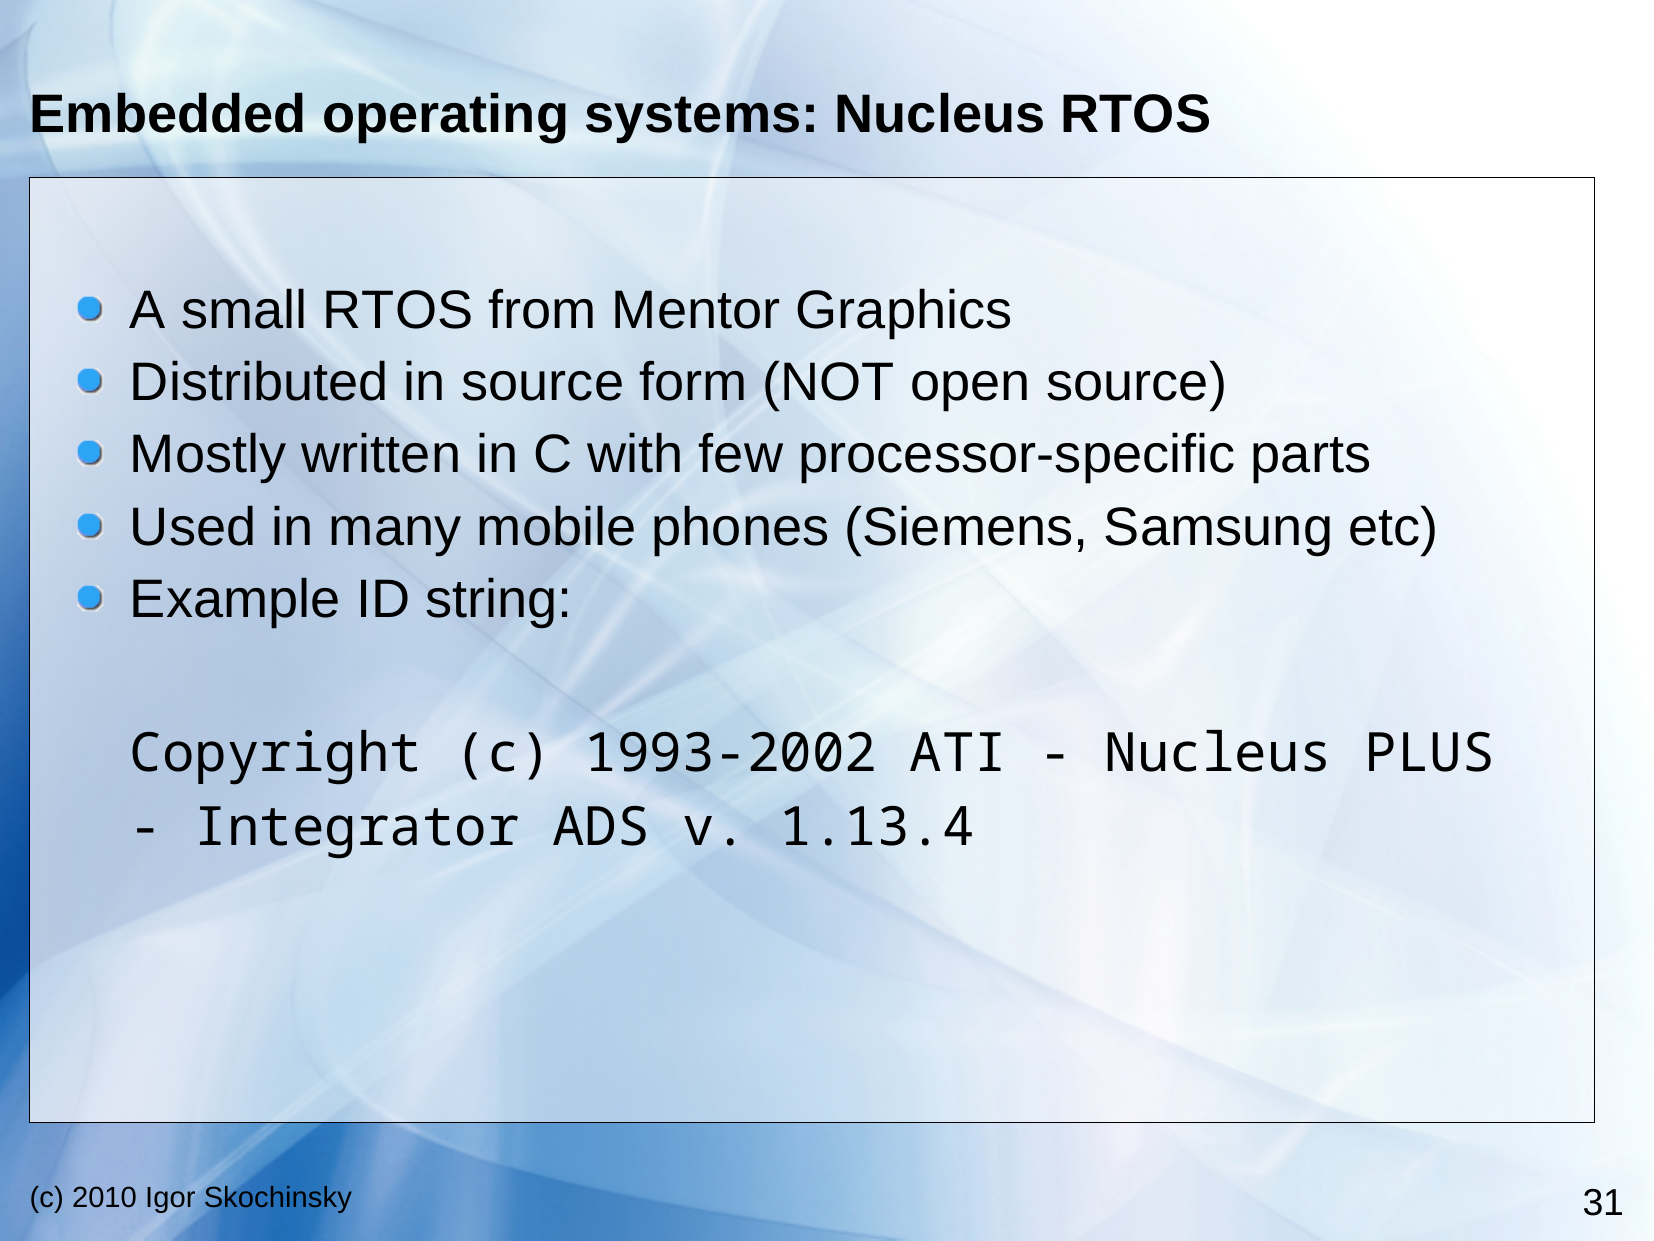

# Embedded operating systems: Nucleus RTOS
A small RTOS from Mentor Graphics
Distributed in source form (NOT open source)
Mostly written in C with few processor-specific parts
Used in many mobile phones (Siemens, Samsung etc)
Example ID string:
Copyright (c) 1993-2002 ATI - Nucleus PLUS - Integrator ADS v. 1.13.4
(c) 2010 Igor Skochinsky
31